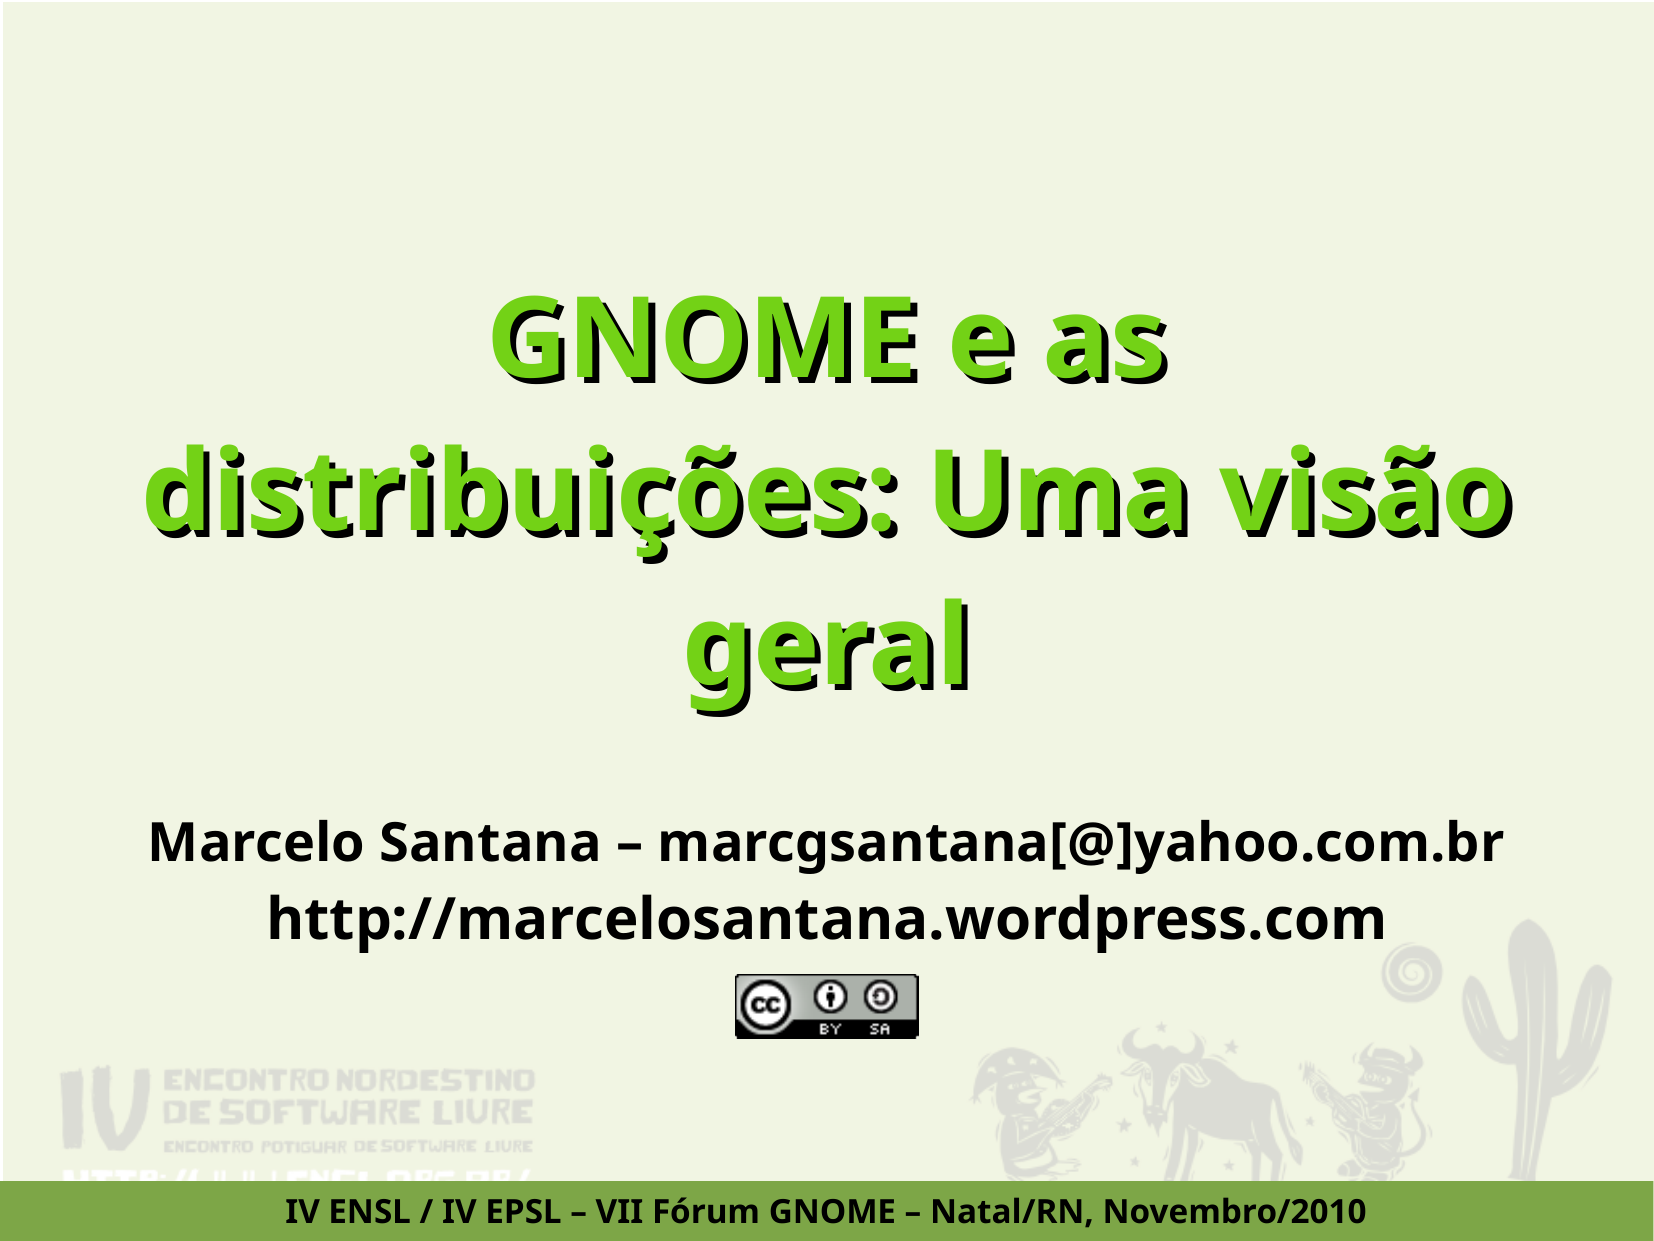

GNOME e as distribuições: Uma visão geral
Marcelo Santana – marcgsantana[@]yahoo.com.br
http://marcelosantana.wordpress.com
IV ENSL / IV EPSL – VII Fórum GNOME – Natal/RN, Novembro/2010